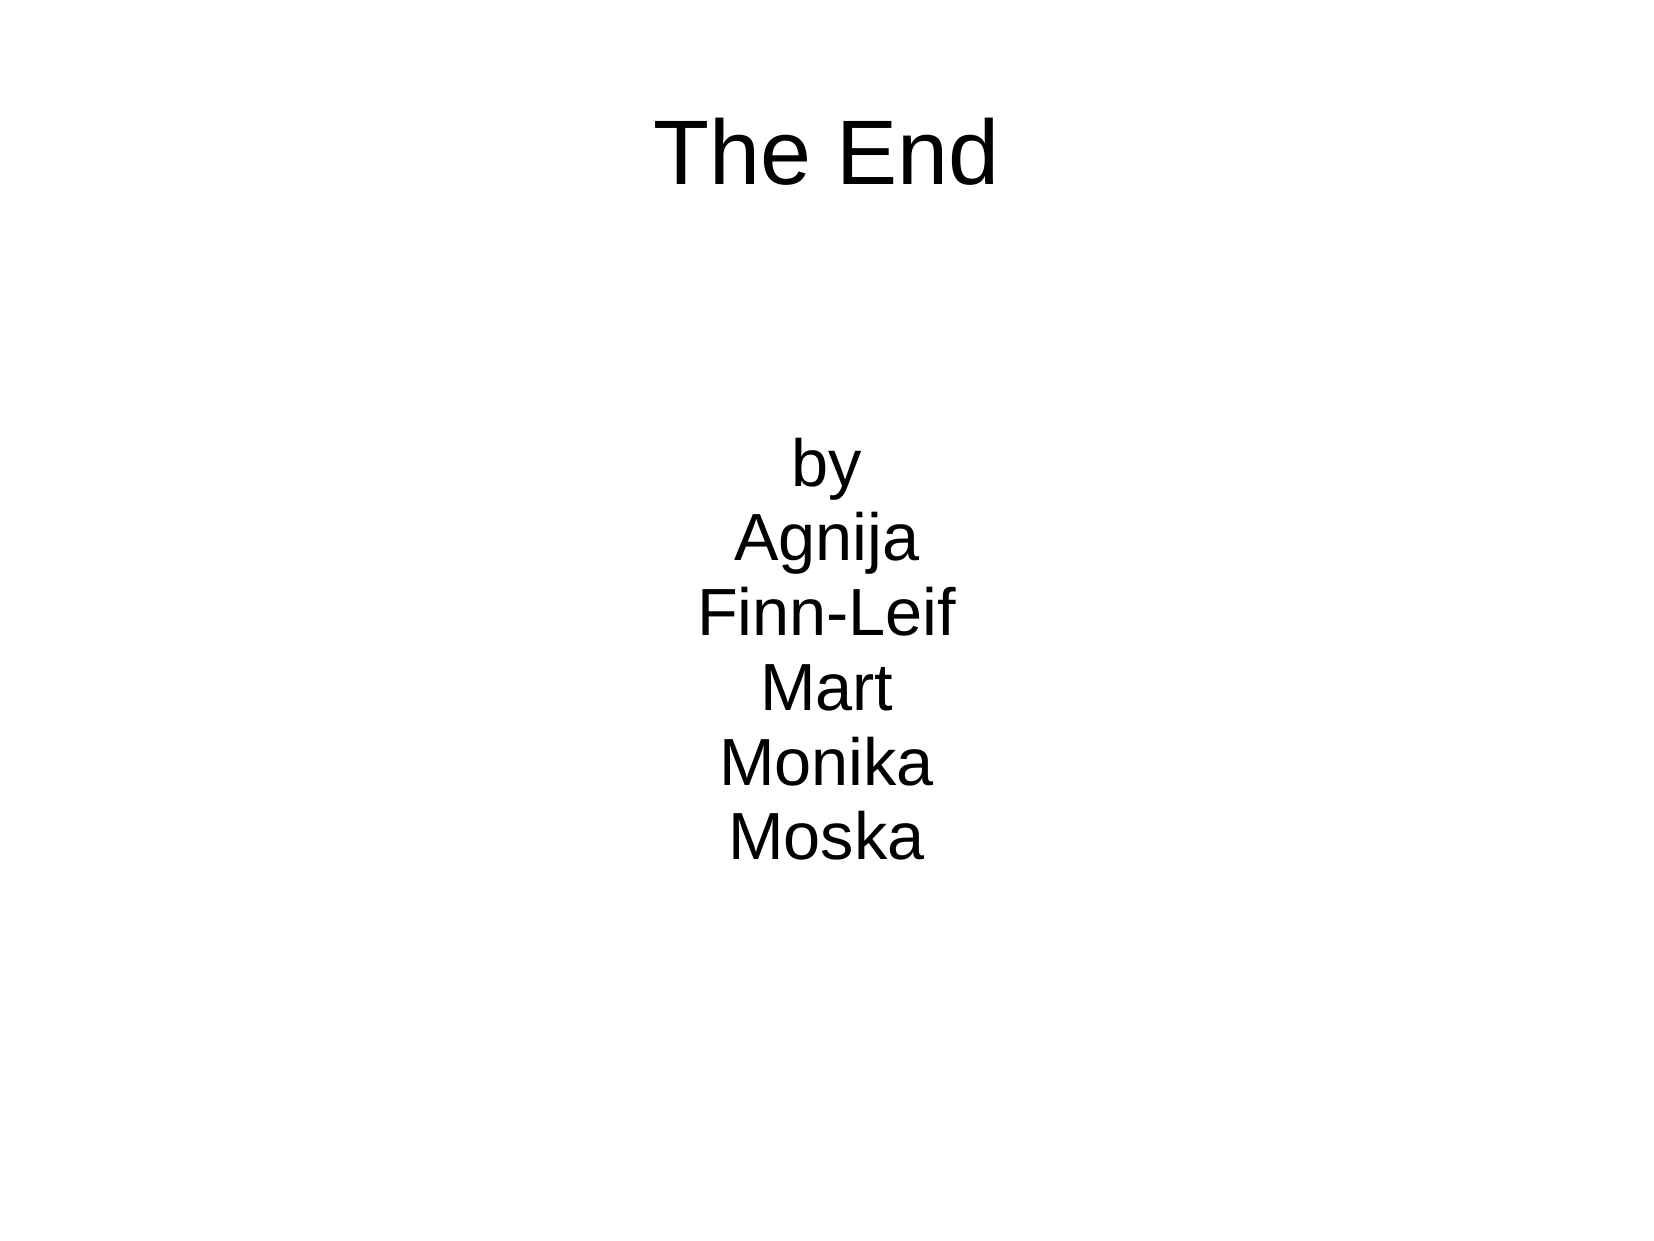

# The End
by
Agnija
Finn-Leif
Mart
Monika
Moska